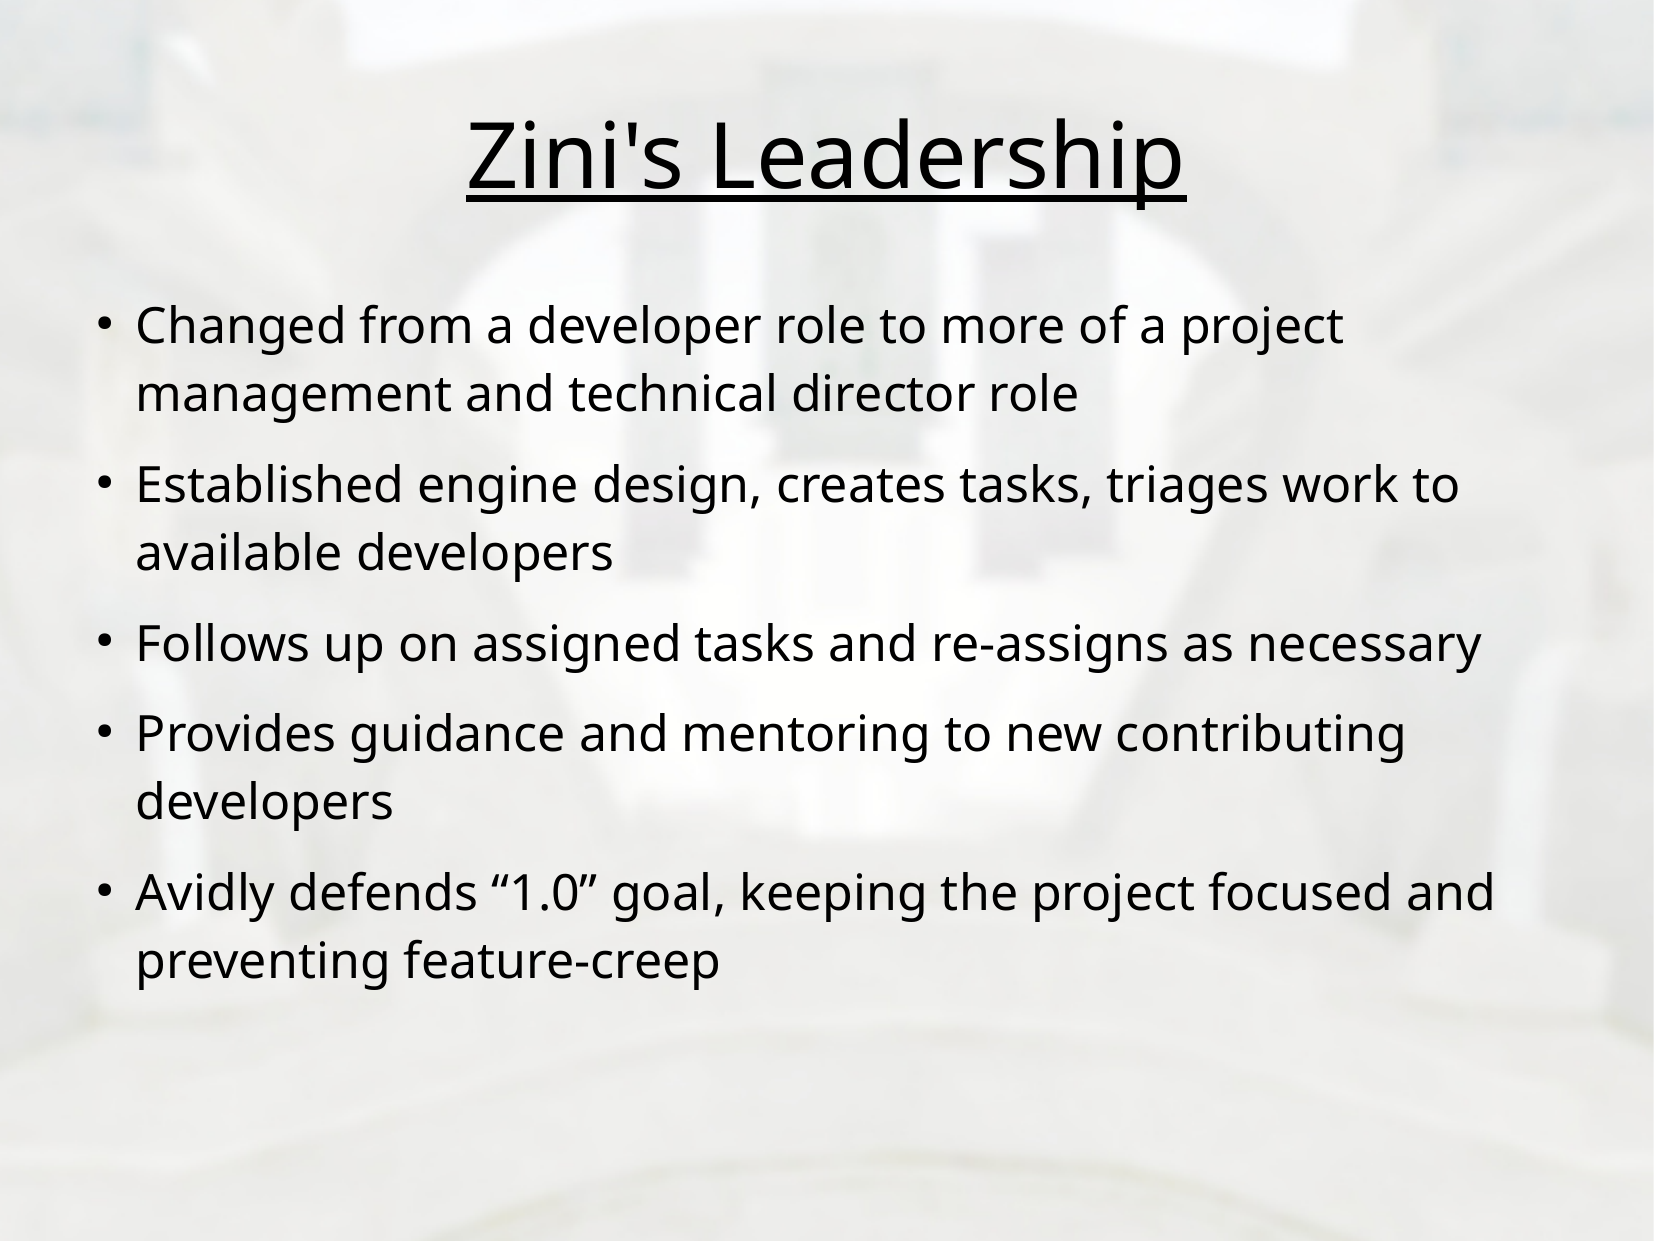

# Zini's Leadership
Changed from a developer role to more of a project management and technical director role
Established engine design, creates tasks, triages work to available developers
Follows up on assigned tasks and re-assigns as necessary
Provides guidance and mentoring to new contributing developers
Avidly defends “1.0” goal, keeping the project focused and preventing feature-creep